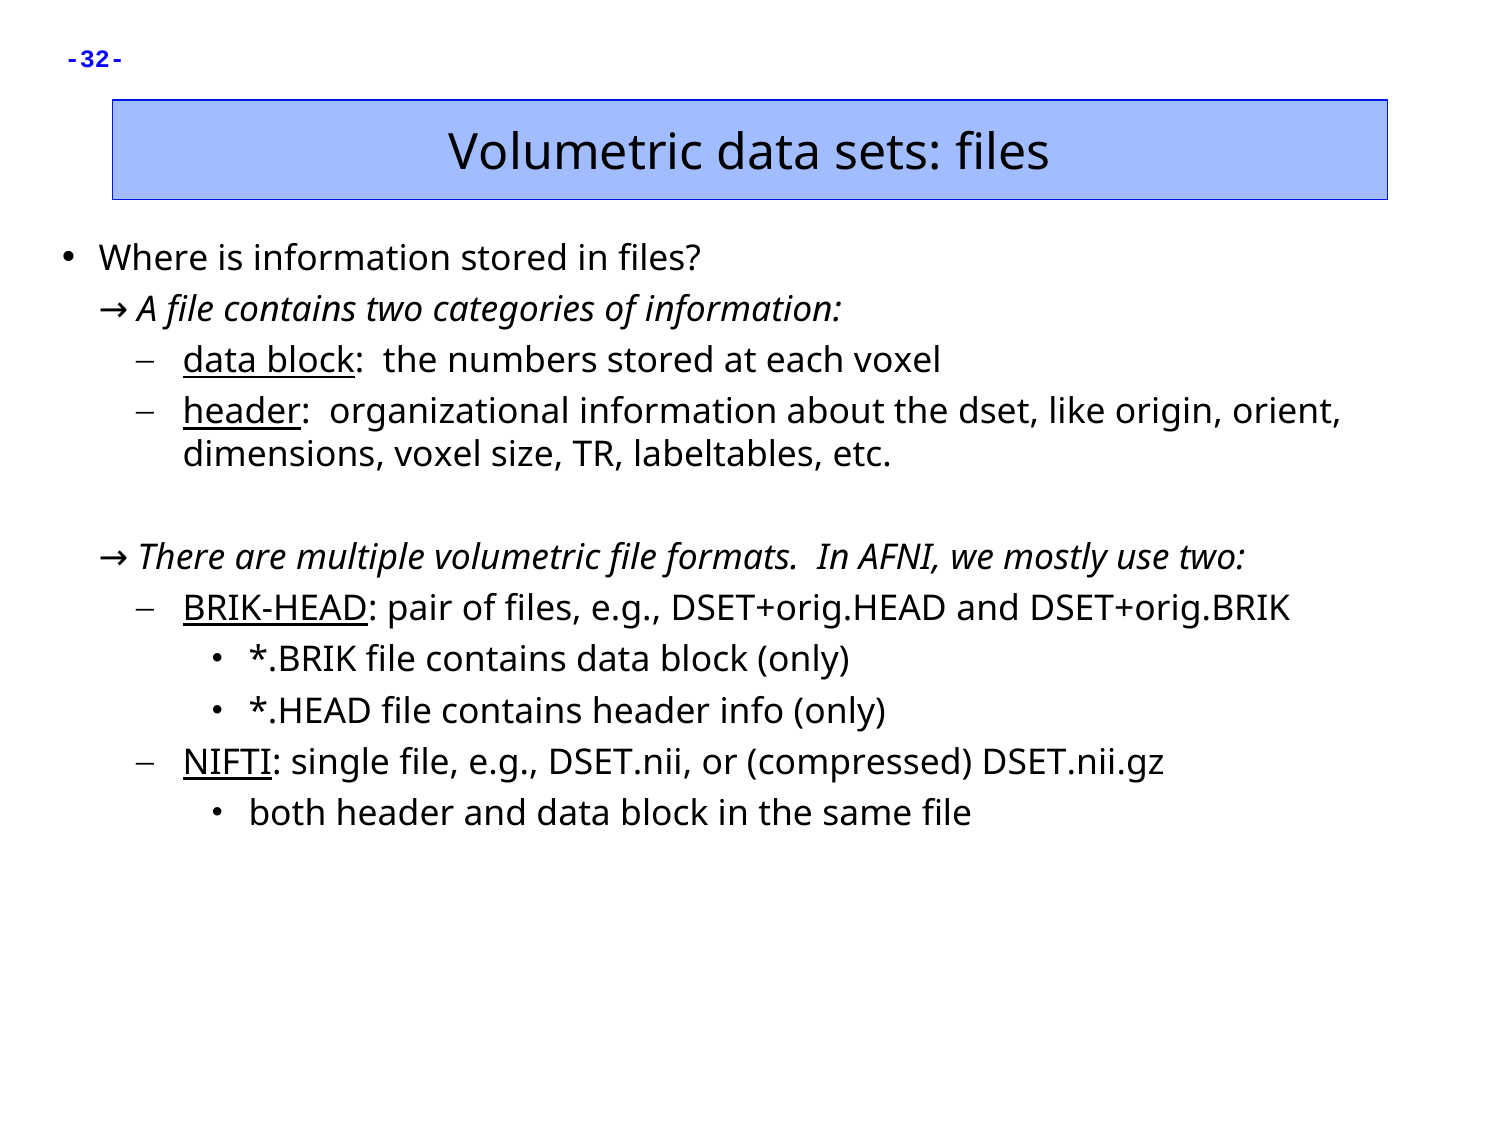

Volumetric data sets: files
Where is information stored in files?
→ A file contains two categories of information:
data block: the numbers stored at each voxel
header: organizational information about the dset, like origin, orient, dimensions, voxel size, TR, labeltables, etc.
→ There are multiple volumetric file formats. In AFNI, we mostly use two:
BRIK-HEAD: pair of files, e.g., DSET+orig.HEAD and DSET+orig.BRIK
*.BRIK file contains data block (only)
*.HEAD file contains header info (only)
NIFTI: single file, e.g., DSET.nii, or (compressed) DSET.nii.gz
both header and data block in the same file